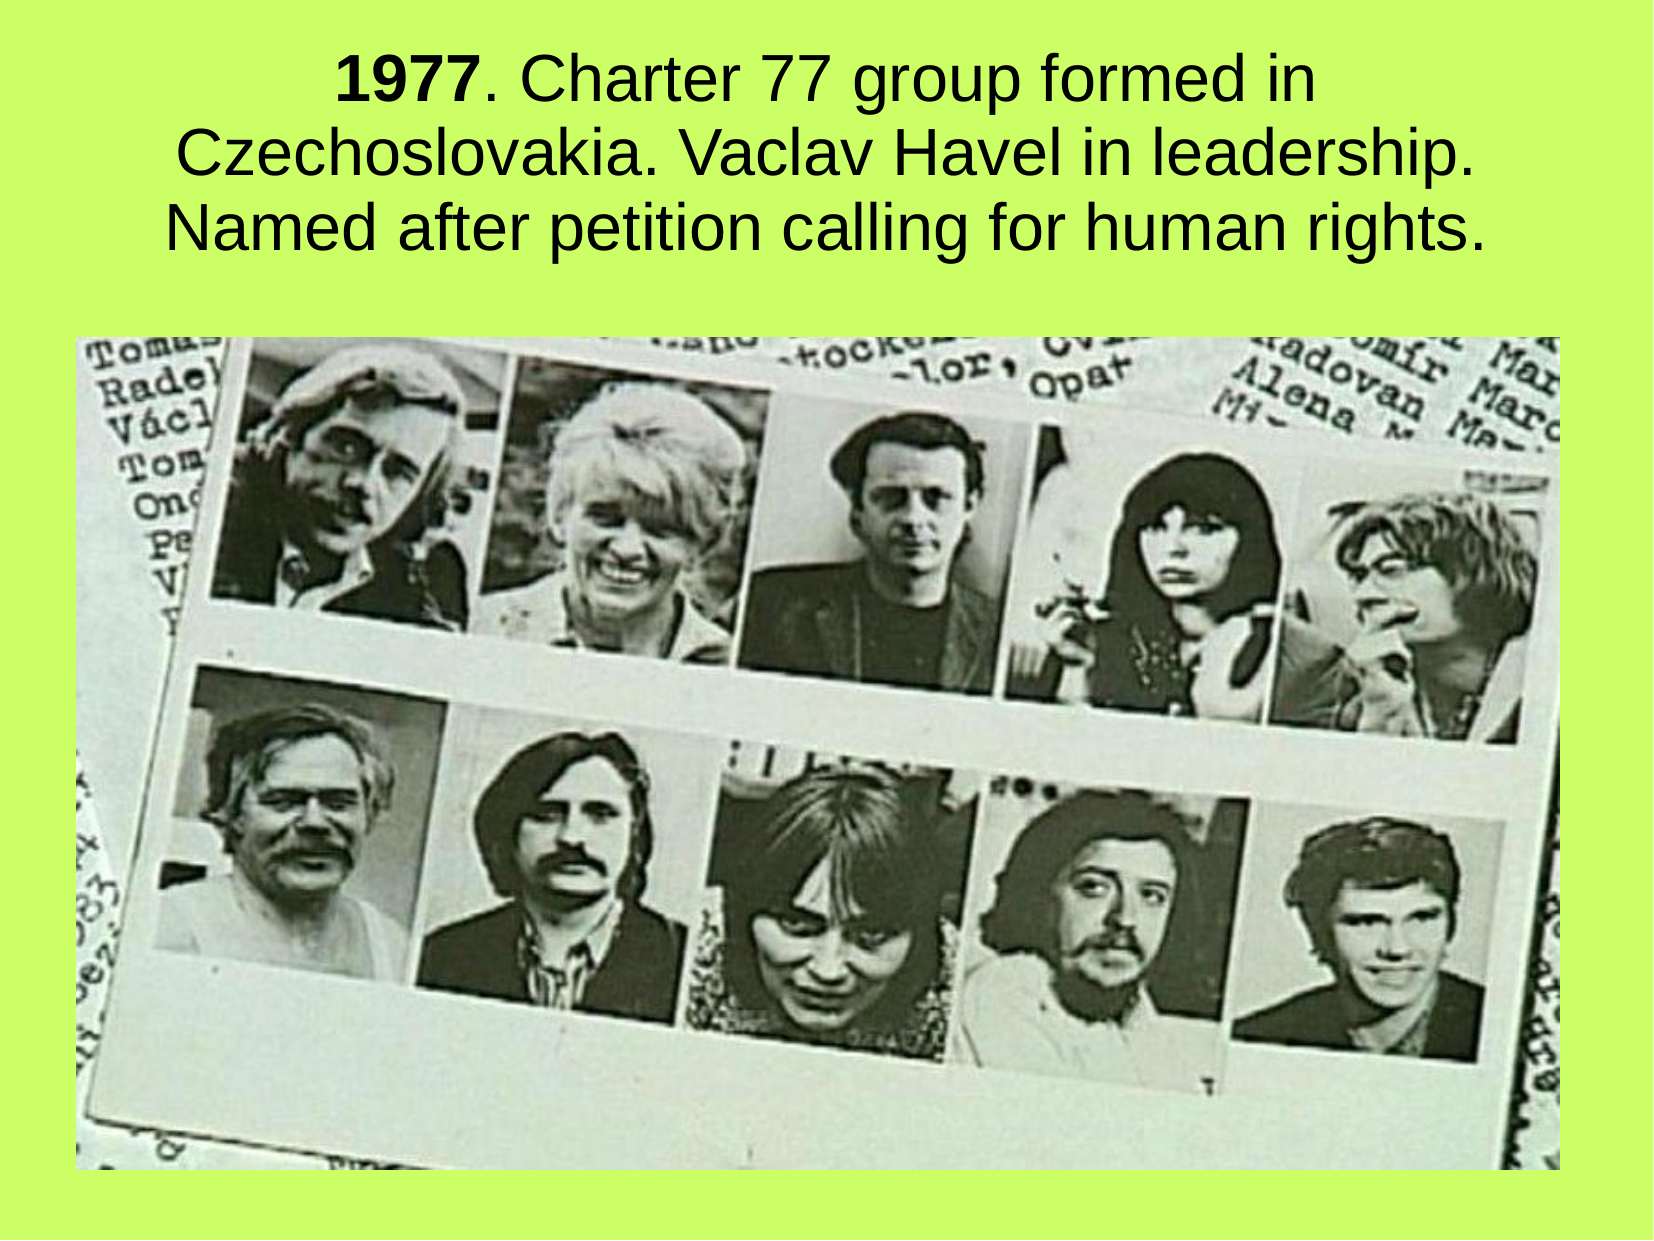

# 1977. Charter 77 group formed in Czechoslovakia. Vaclav Havel in leadership. Named after petition calling for human rights.